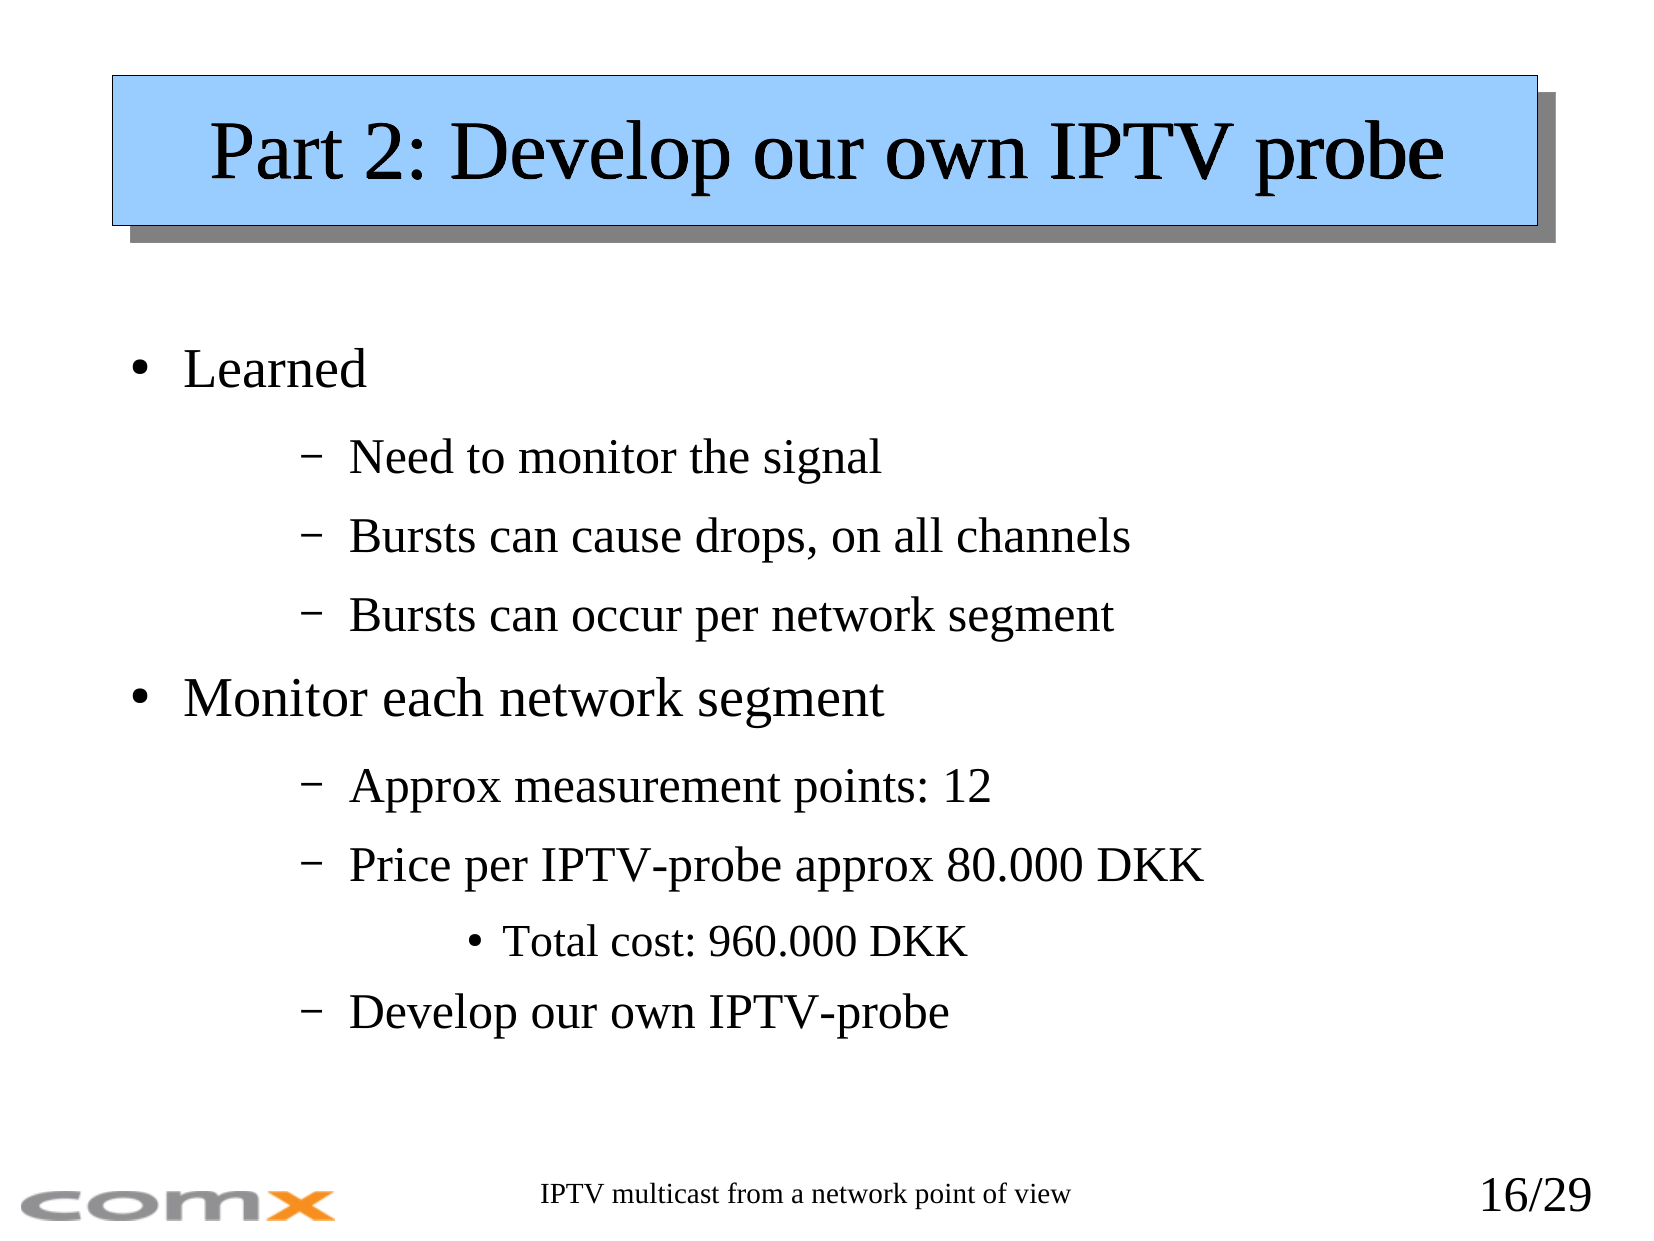

# Part 2: Develop our own IPTV probe
Learned
Need to monitor the signal
Bursts can cause drops, on all channels
Bursts can occur per network segment
Monitor each network segment
Approx measurement points: 12
Price per IPTV-probe approx 80.000 DKK
Total cost: 960.000 DKK
Develop our own IPTV-probe